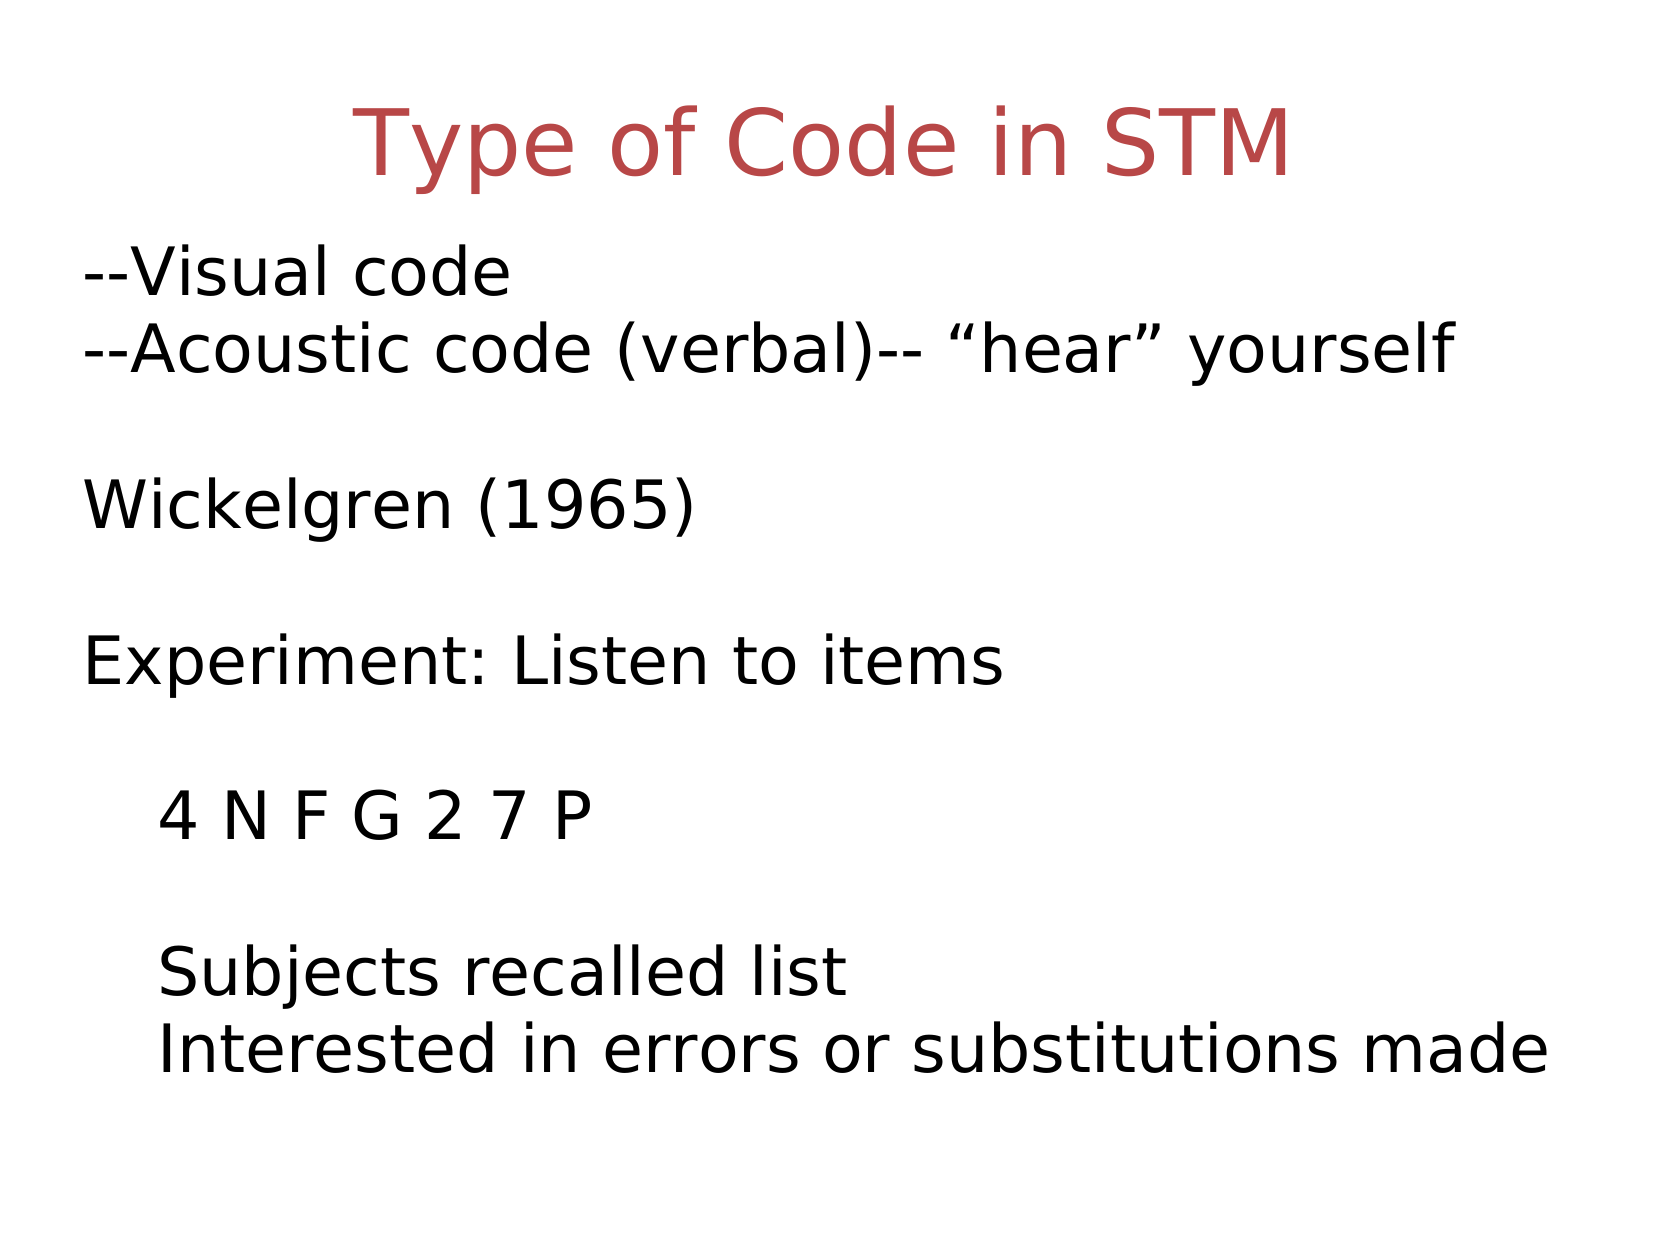

# Type of Code in STM
--Visual code
--Acoustic code (verbal)-- “hear” yourself
Wickelgren (1965)
Experiment: Listen to items
	4 N F G 2 7 P
	Subjects recalled list
	Interested in errors or substitutions made